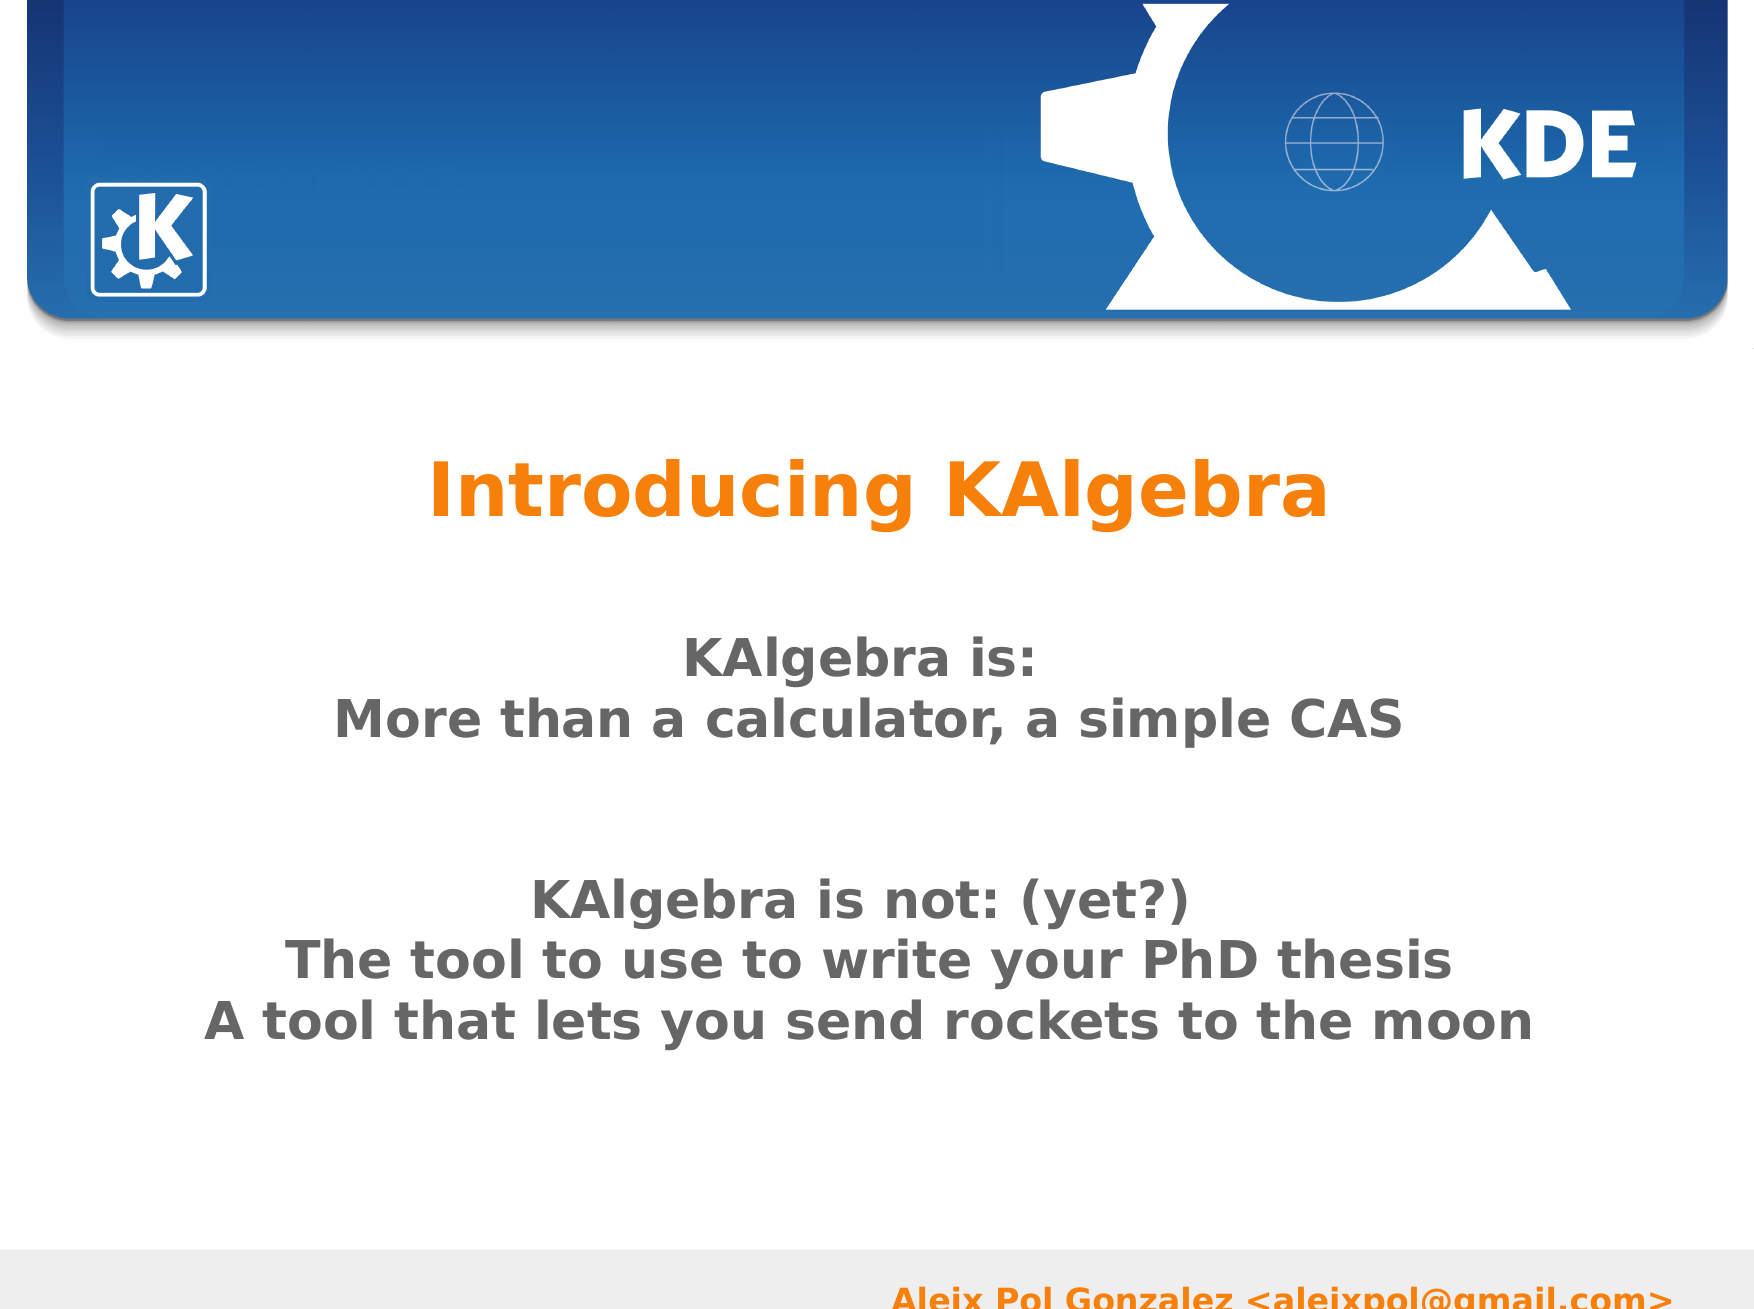

Introducing KAlgebra
KAlgebra is:
 More than a calculator, a simple CAS
KAlgebra is not: (yet?)
 The tool to use to write your PhD thesis
 A tool that lets you send rockets to the moon